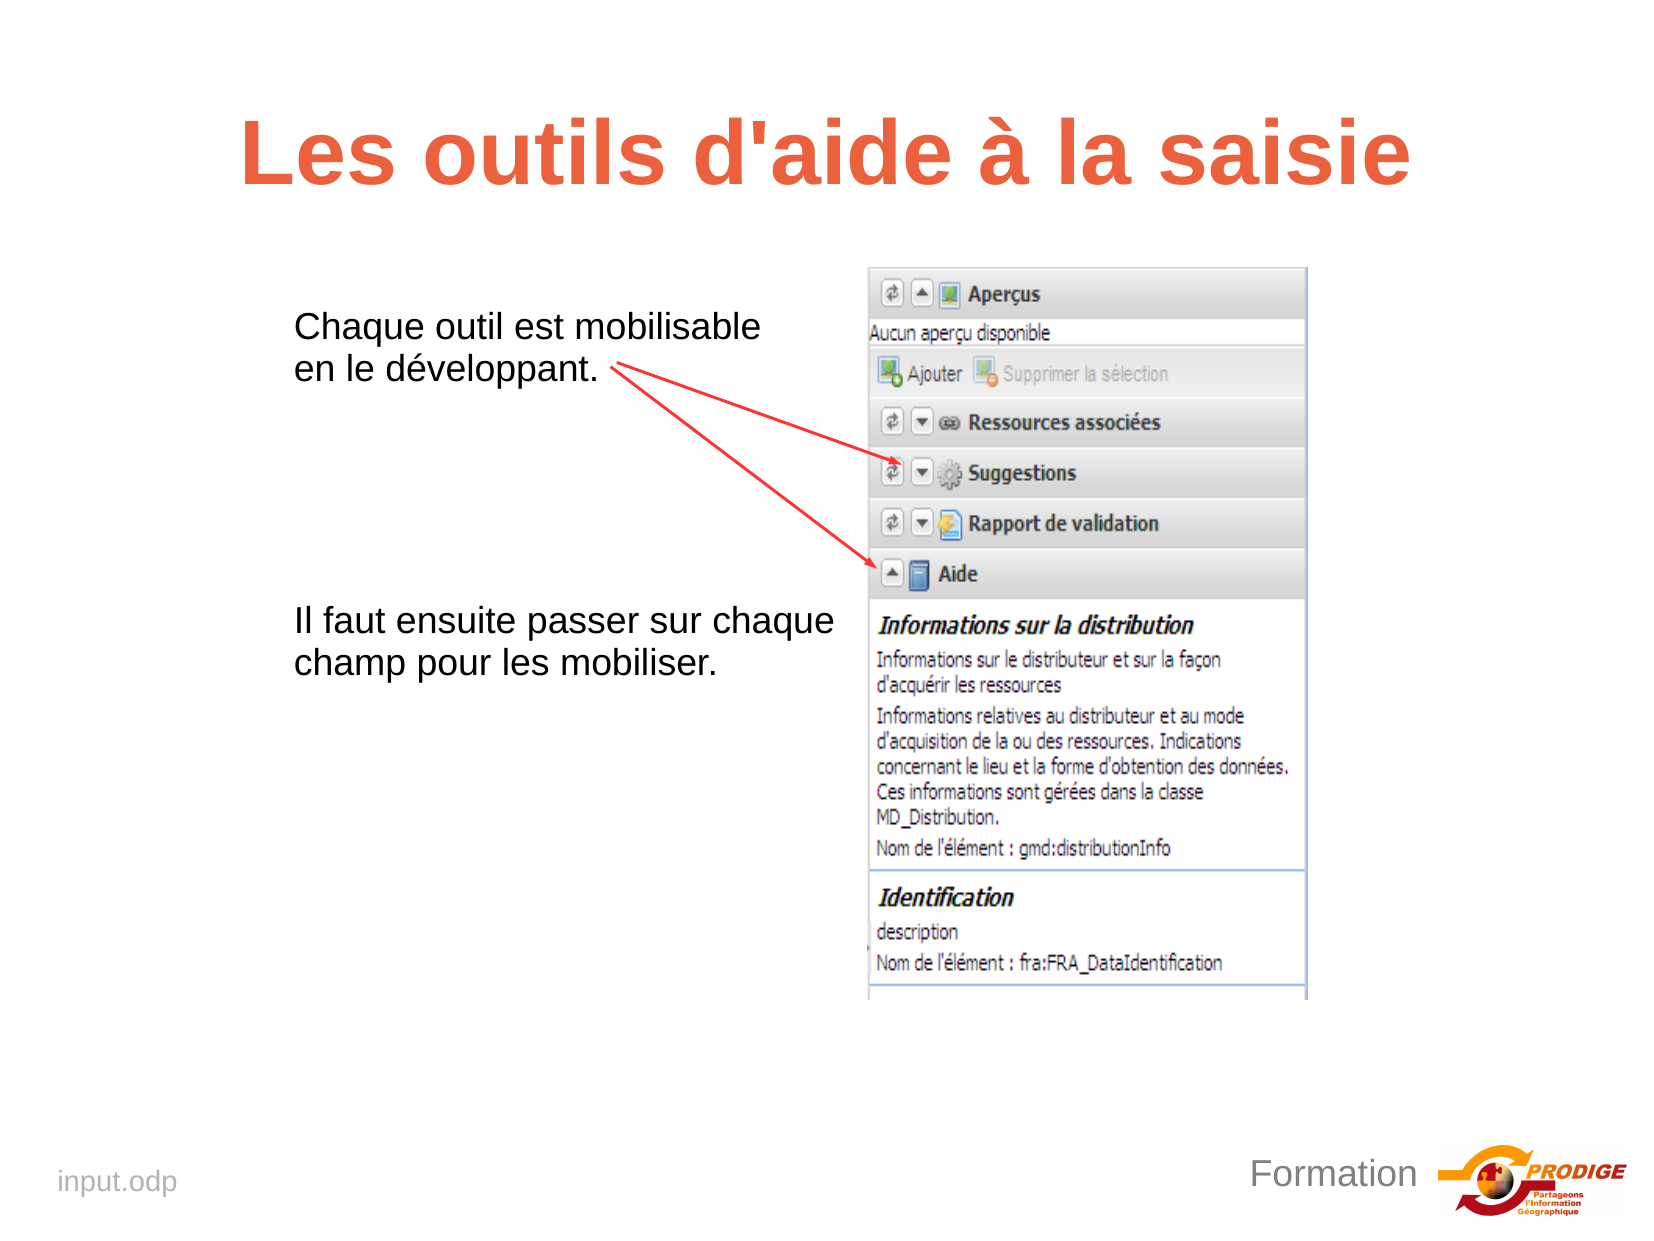

# Les outils d'aide à la saisie
Chaque outil est mobilisable
en le développant.
Il faut ensuite passer sur chaque
champ pour les mobiliser.